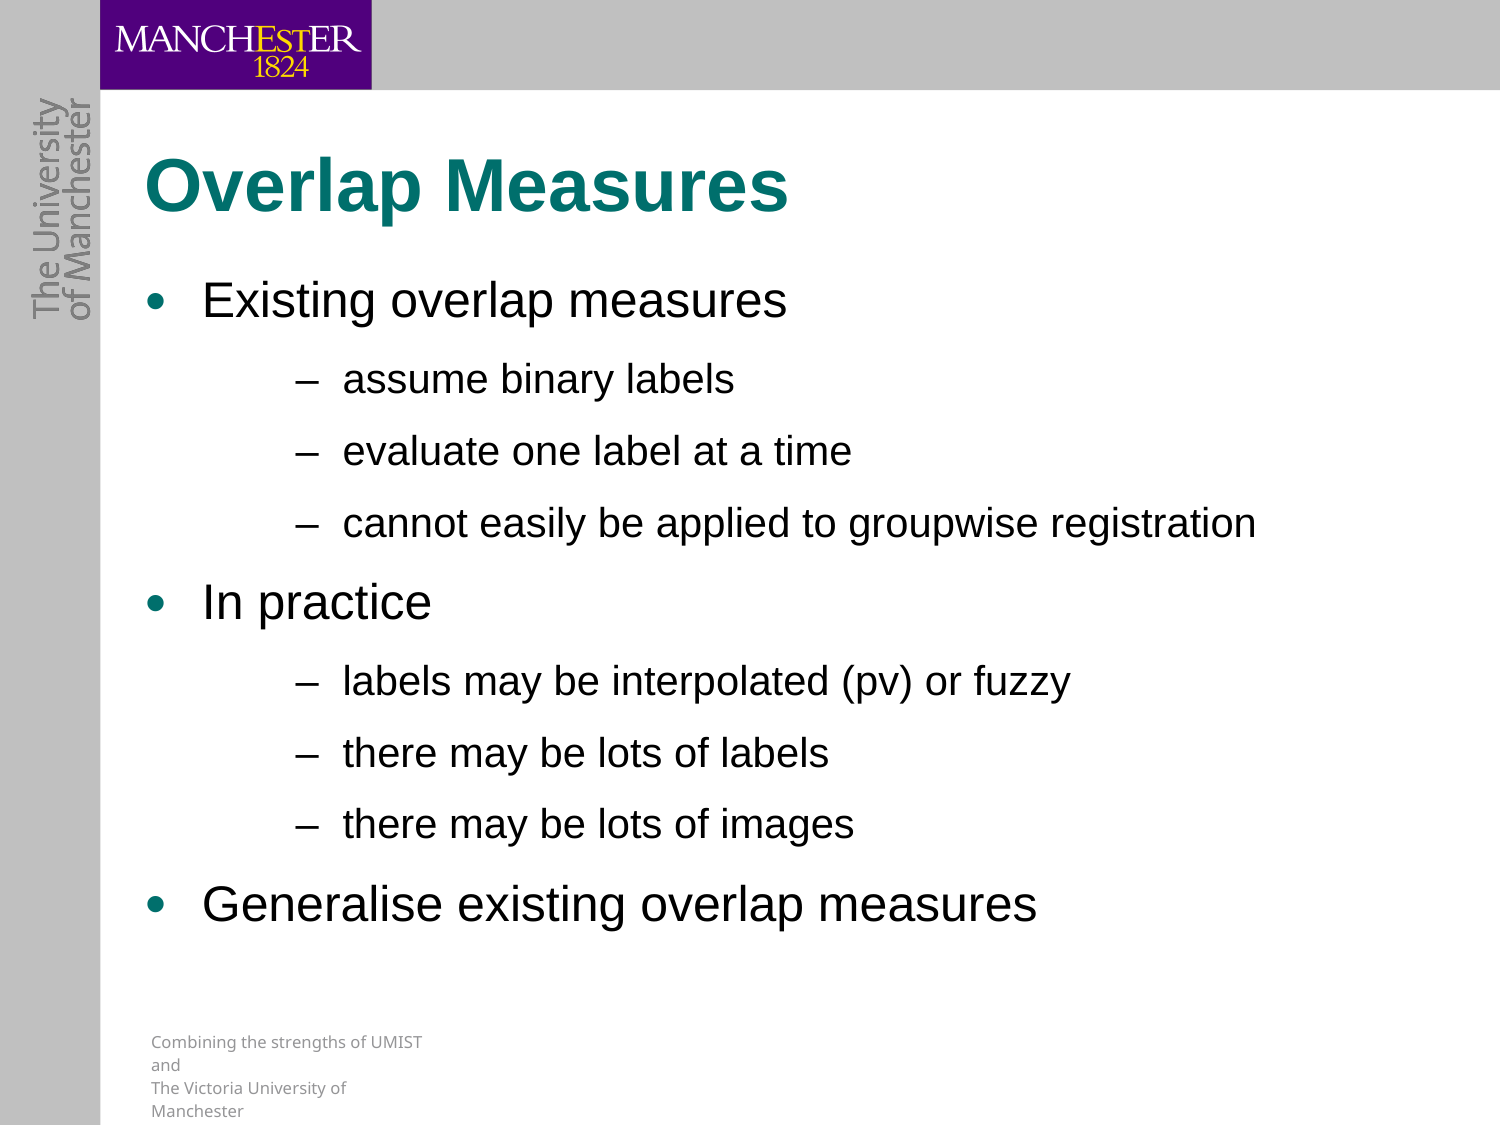

# Overlap Measures
Existing overlap measures
assume binary labels
evaluate one label at a time
cannot easily be applied to groupwise registration
In practice
labels may be interpolated (pv) or fuzzy
there may be lots of labels
there may be lots of images
Generalise existing overlap measures